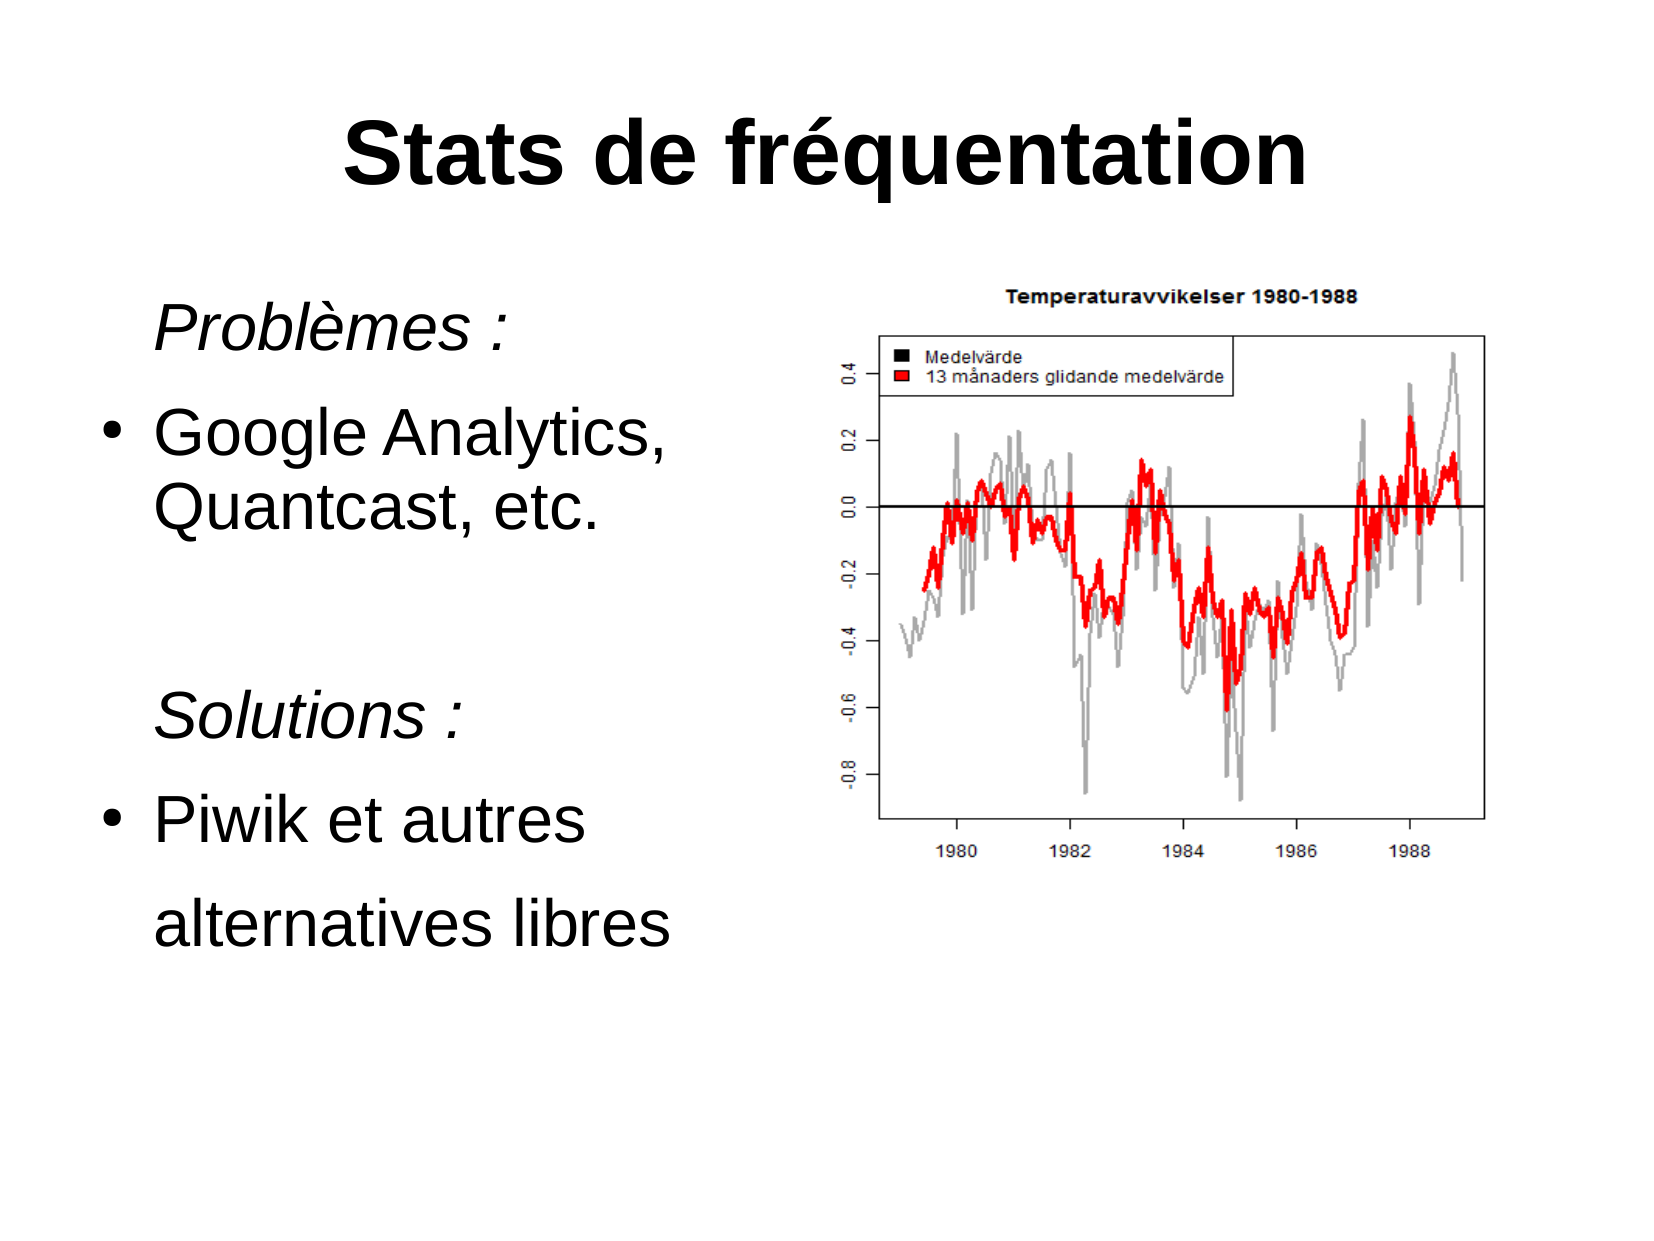

# Stats de fréquentation
Problèmes :
Google Analytics,
Quantcast, etc.
Solutions :
Piwik et autres
alternatives libres